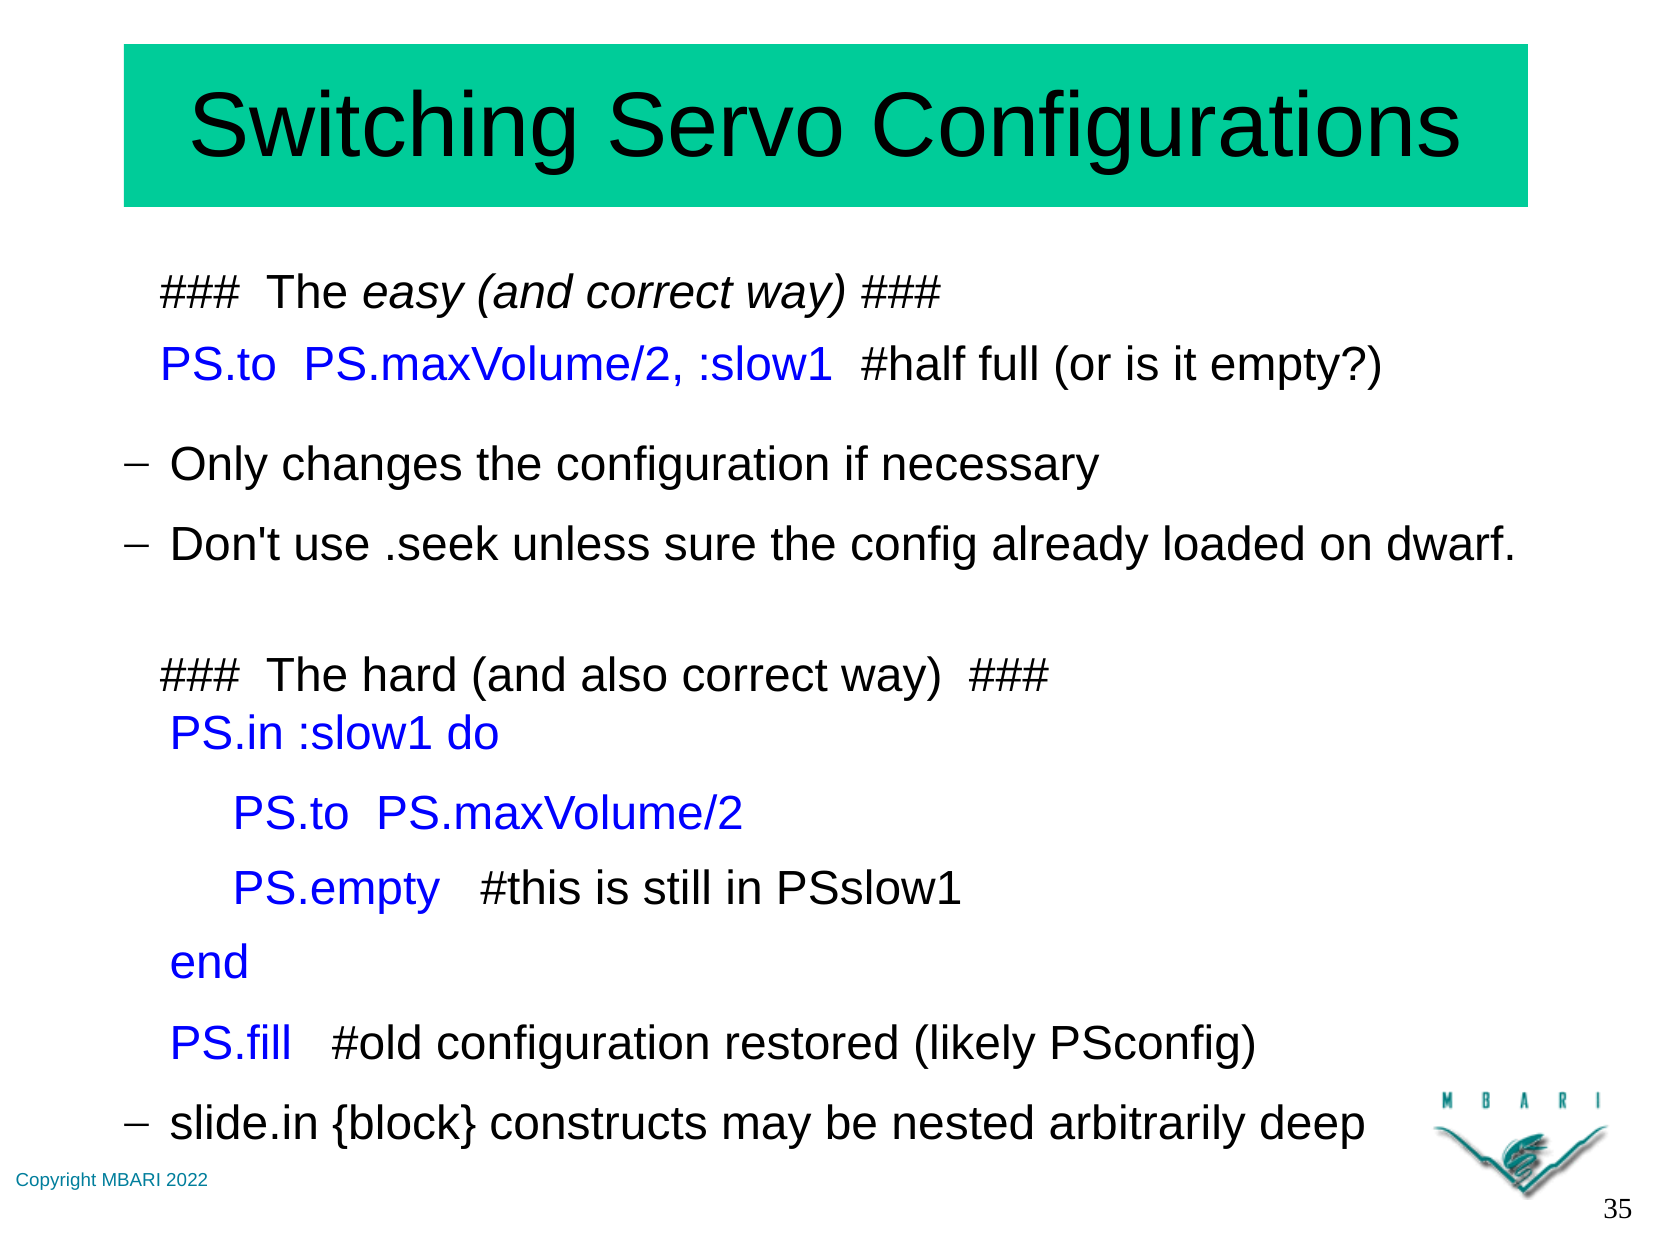

# Switching Servo Configurations
### The easy (and correct way) ###
PS.to PS.maxVolume/2, :slow1 #half full (or is it empty?)
Only changes the configuration if necessary
Don't use .seek unless sure the config already loaded on dwarf.
### The hard (and also correct way) ###
PS.in :slow1 do
PS.to PS.maxVolume/2
PS.empty #this is still in PSslow1
end
PS.fill #old configuration restored (likely PSconfig)
slide.in {block} constructs may be nested arbitrarily deep